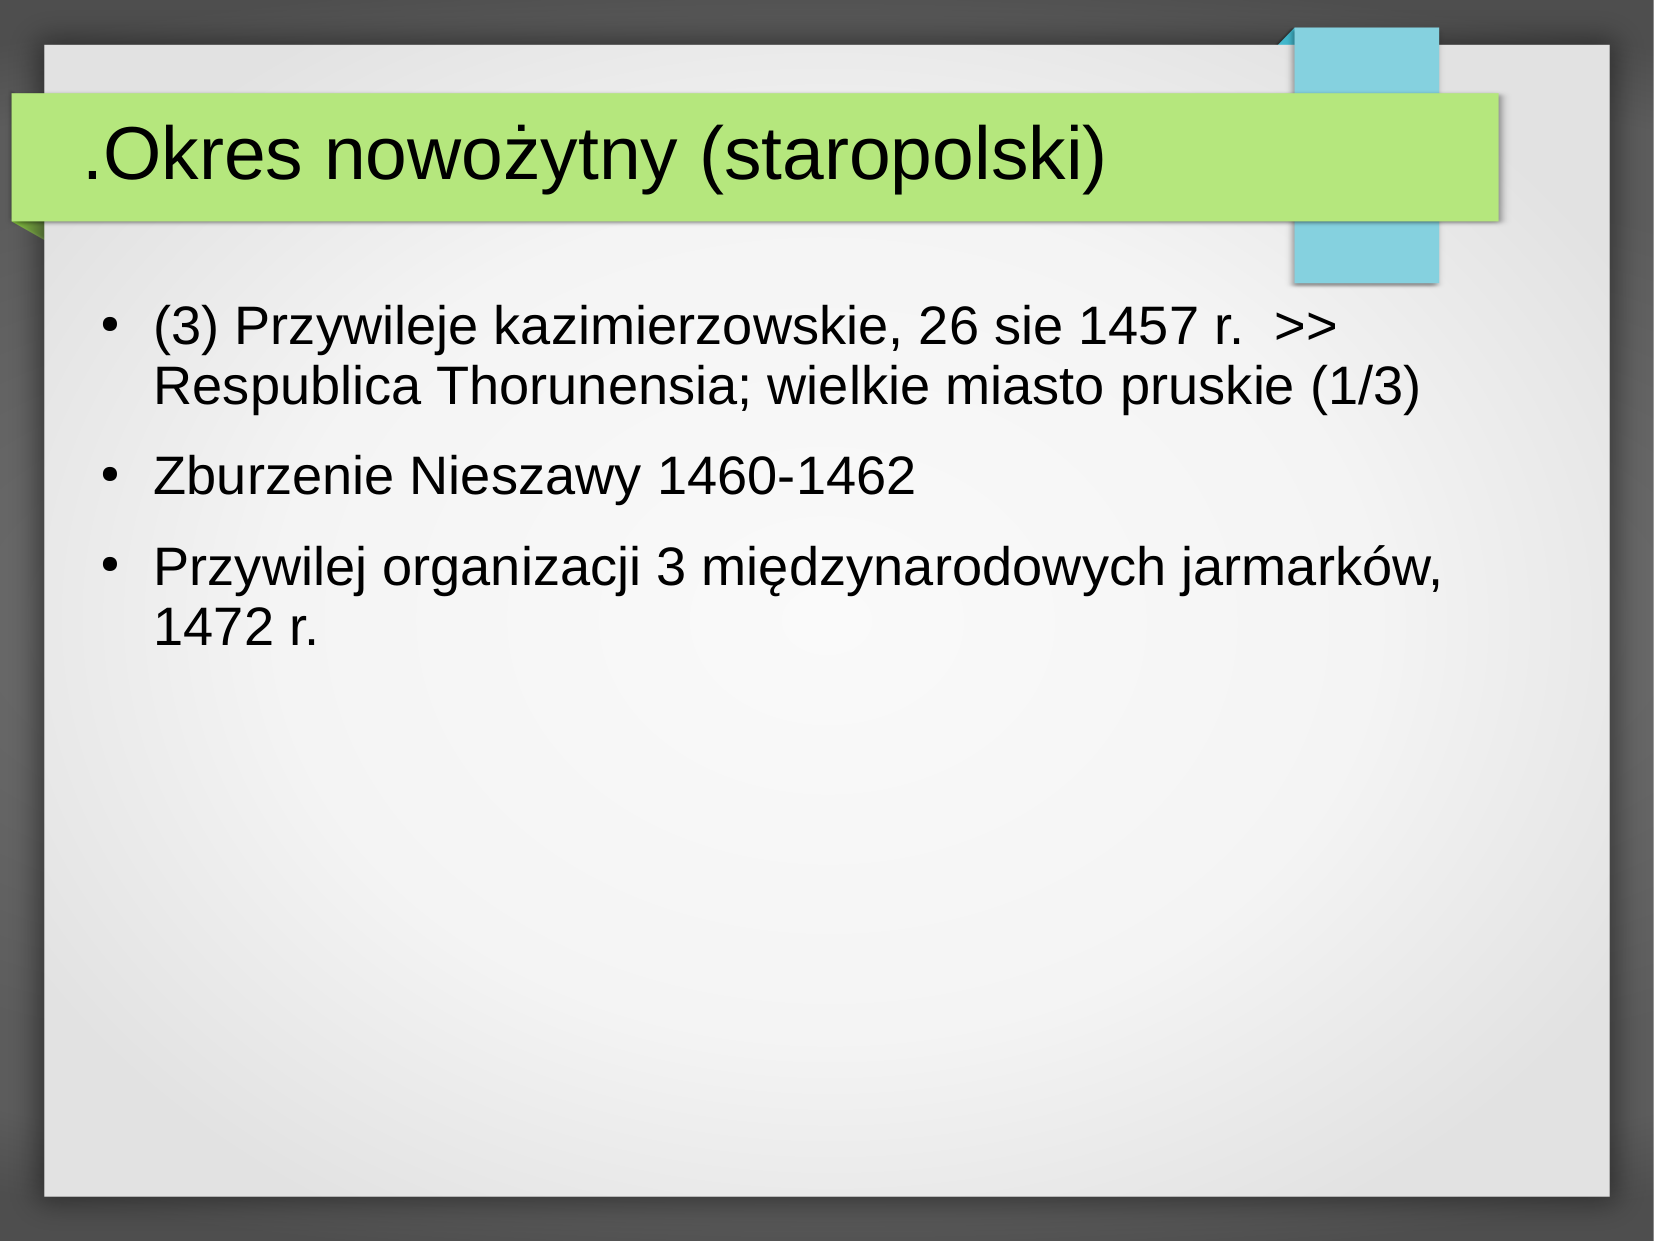

# .Okres nowożytny (staropolski)
(3) Przywileje kazimierzowskie, 26 sie 1457 r. >> Respublica Thorunensia; wielkie miasto pruskie (1/3)
Zburzenie Nieszawy 1460-1462
Przywilej organizacji 3 międzynarodowych jarmarków, 1472 r.